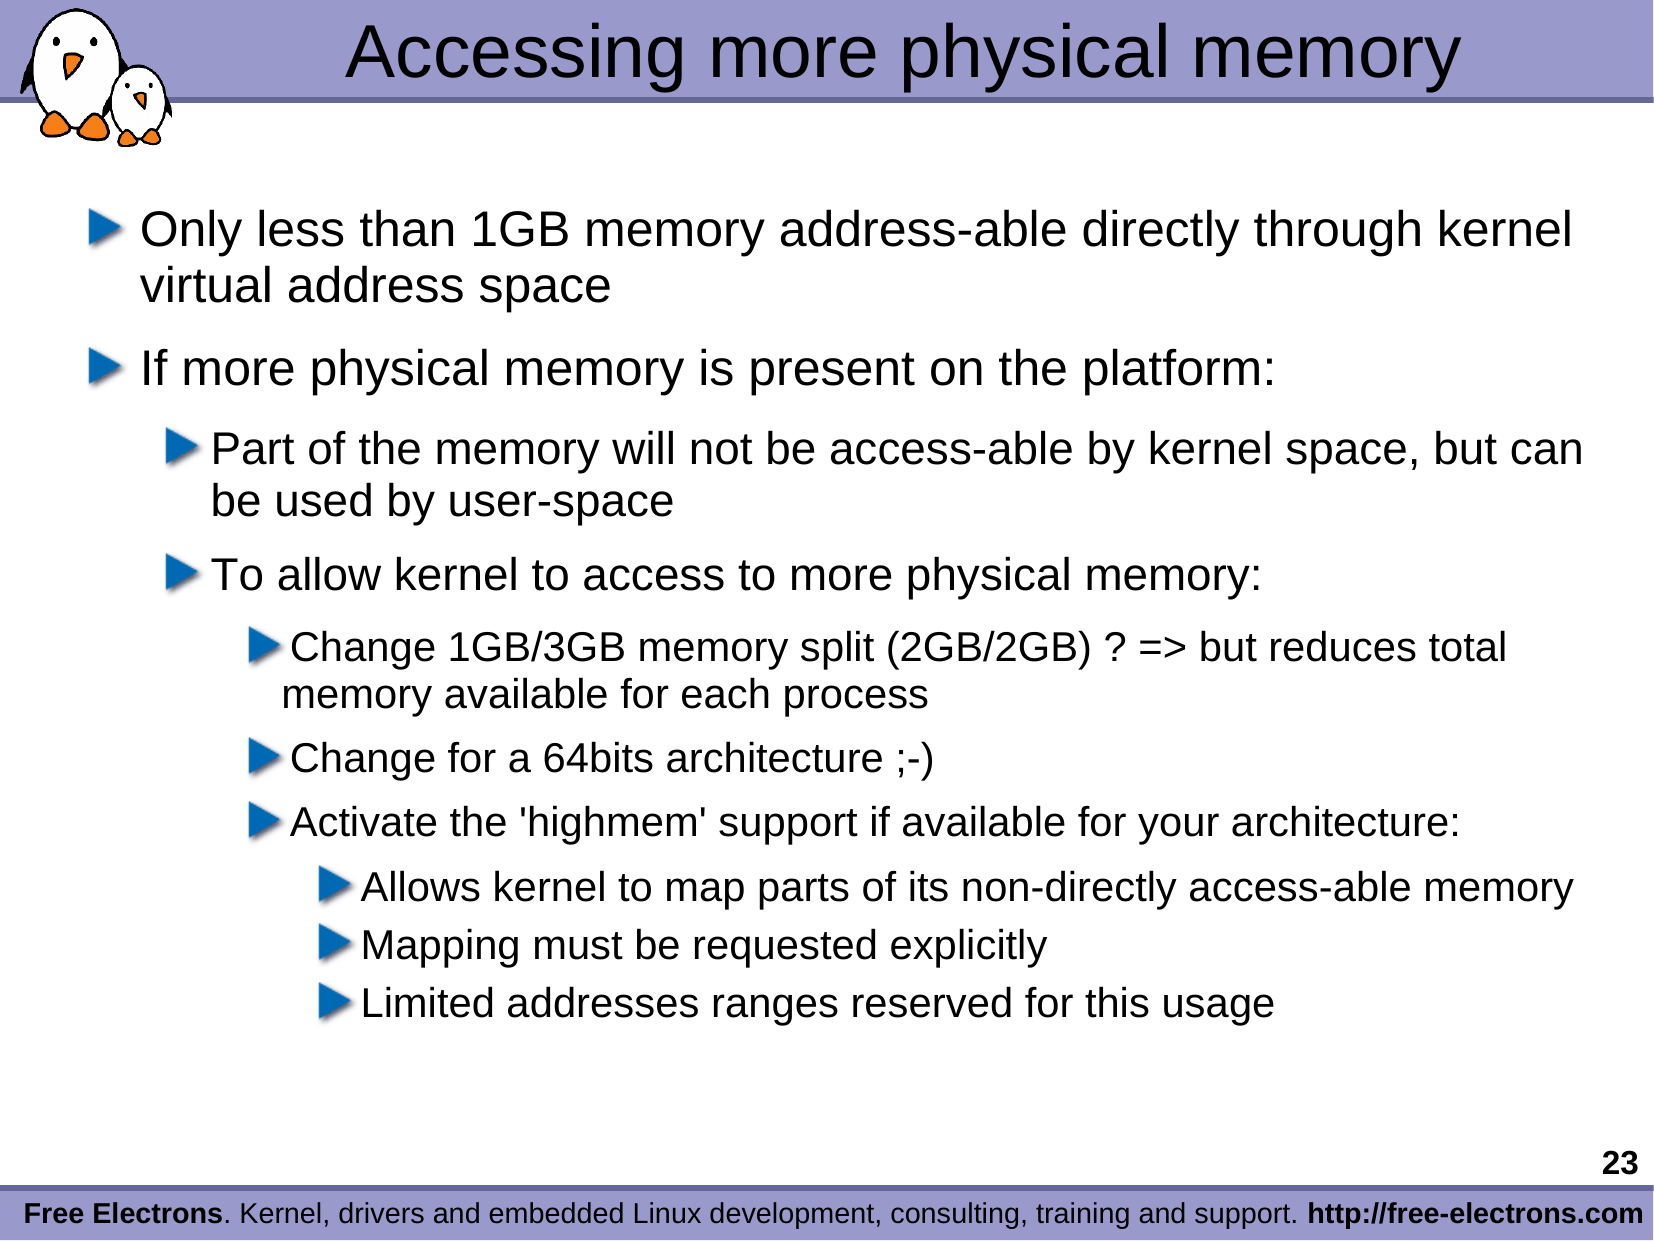

# Accessing more physical memory
Only less than 1GB memory address-able directly through kernel virtual address space
If more physical memory is present on the platform:
Part of the memory will not be access-able by kernel space, but can be used by user-space
To allow kernel to access to more physical memory:
Change 1GB/3GB memory split (2GB/2GB) ? => but reduces total memory available for each process
Change for a 64bits architecture ;-)
Activate the 'highmem' support if available for your architecture:
Allows kernel to map parts of its non-directly access-able memory
Mapping must be requested explicitly
Limited addresses ranges reserved for this usage